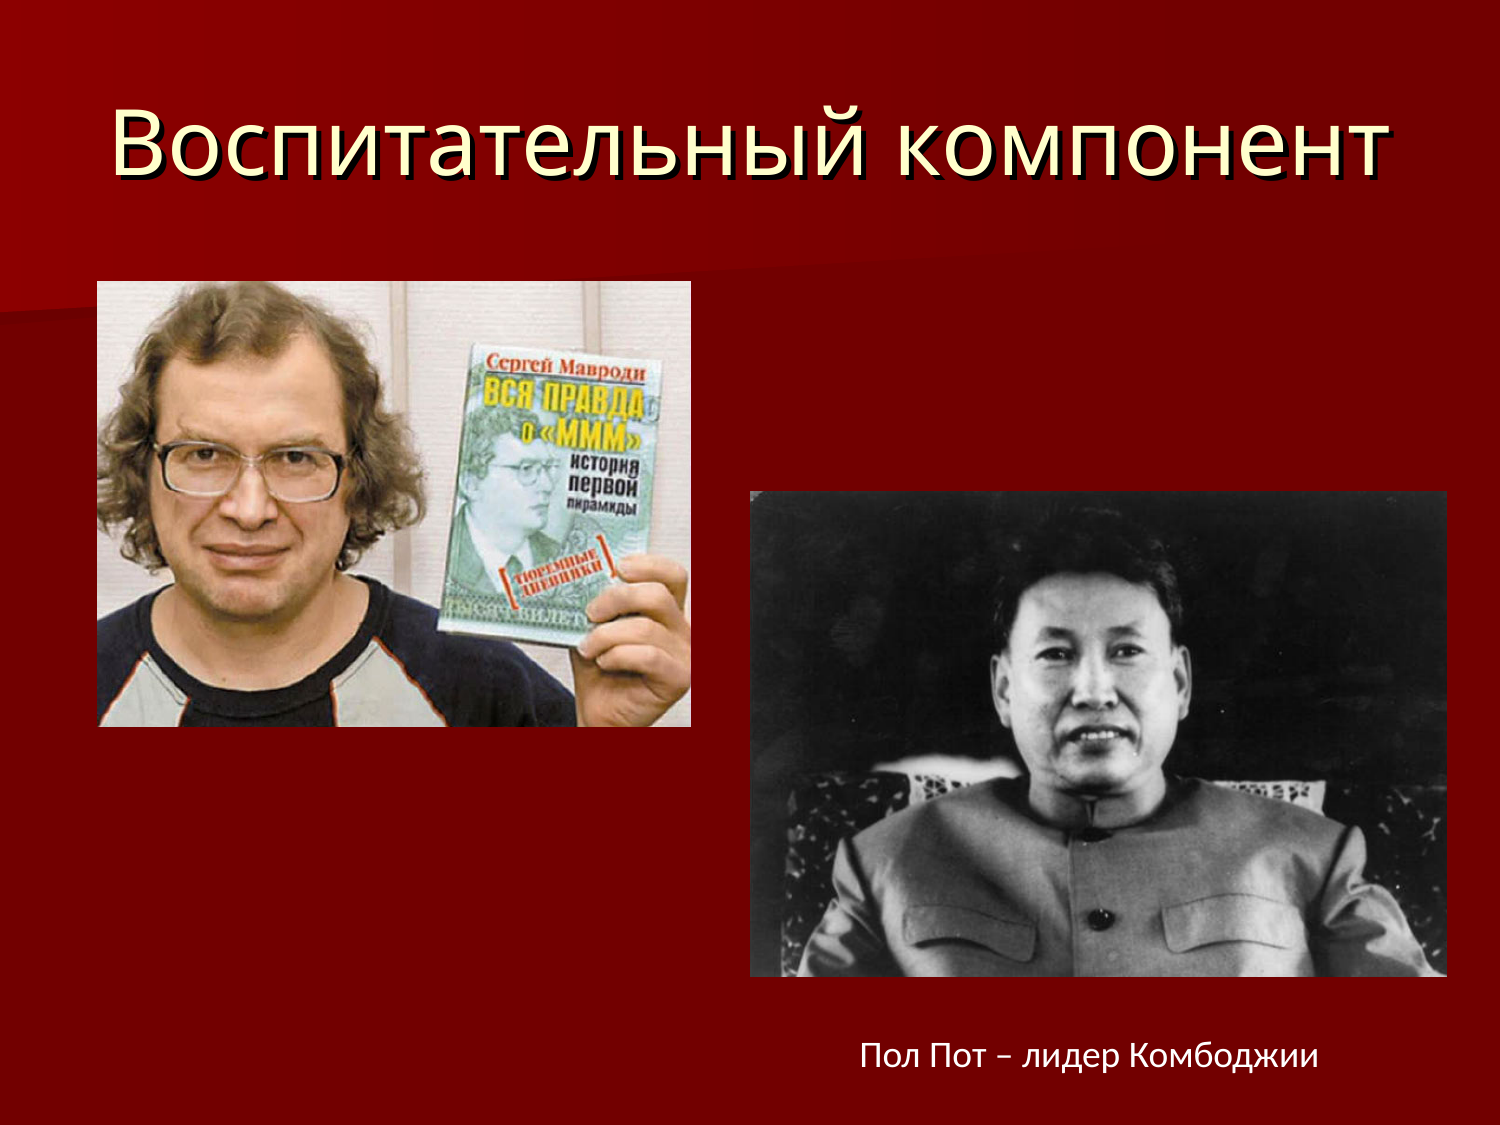

# Воспитательный компонент
Пол Пот – лидер Комбоджии